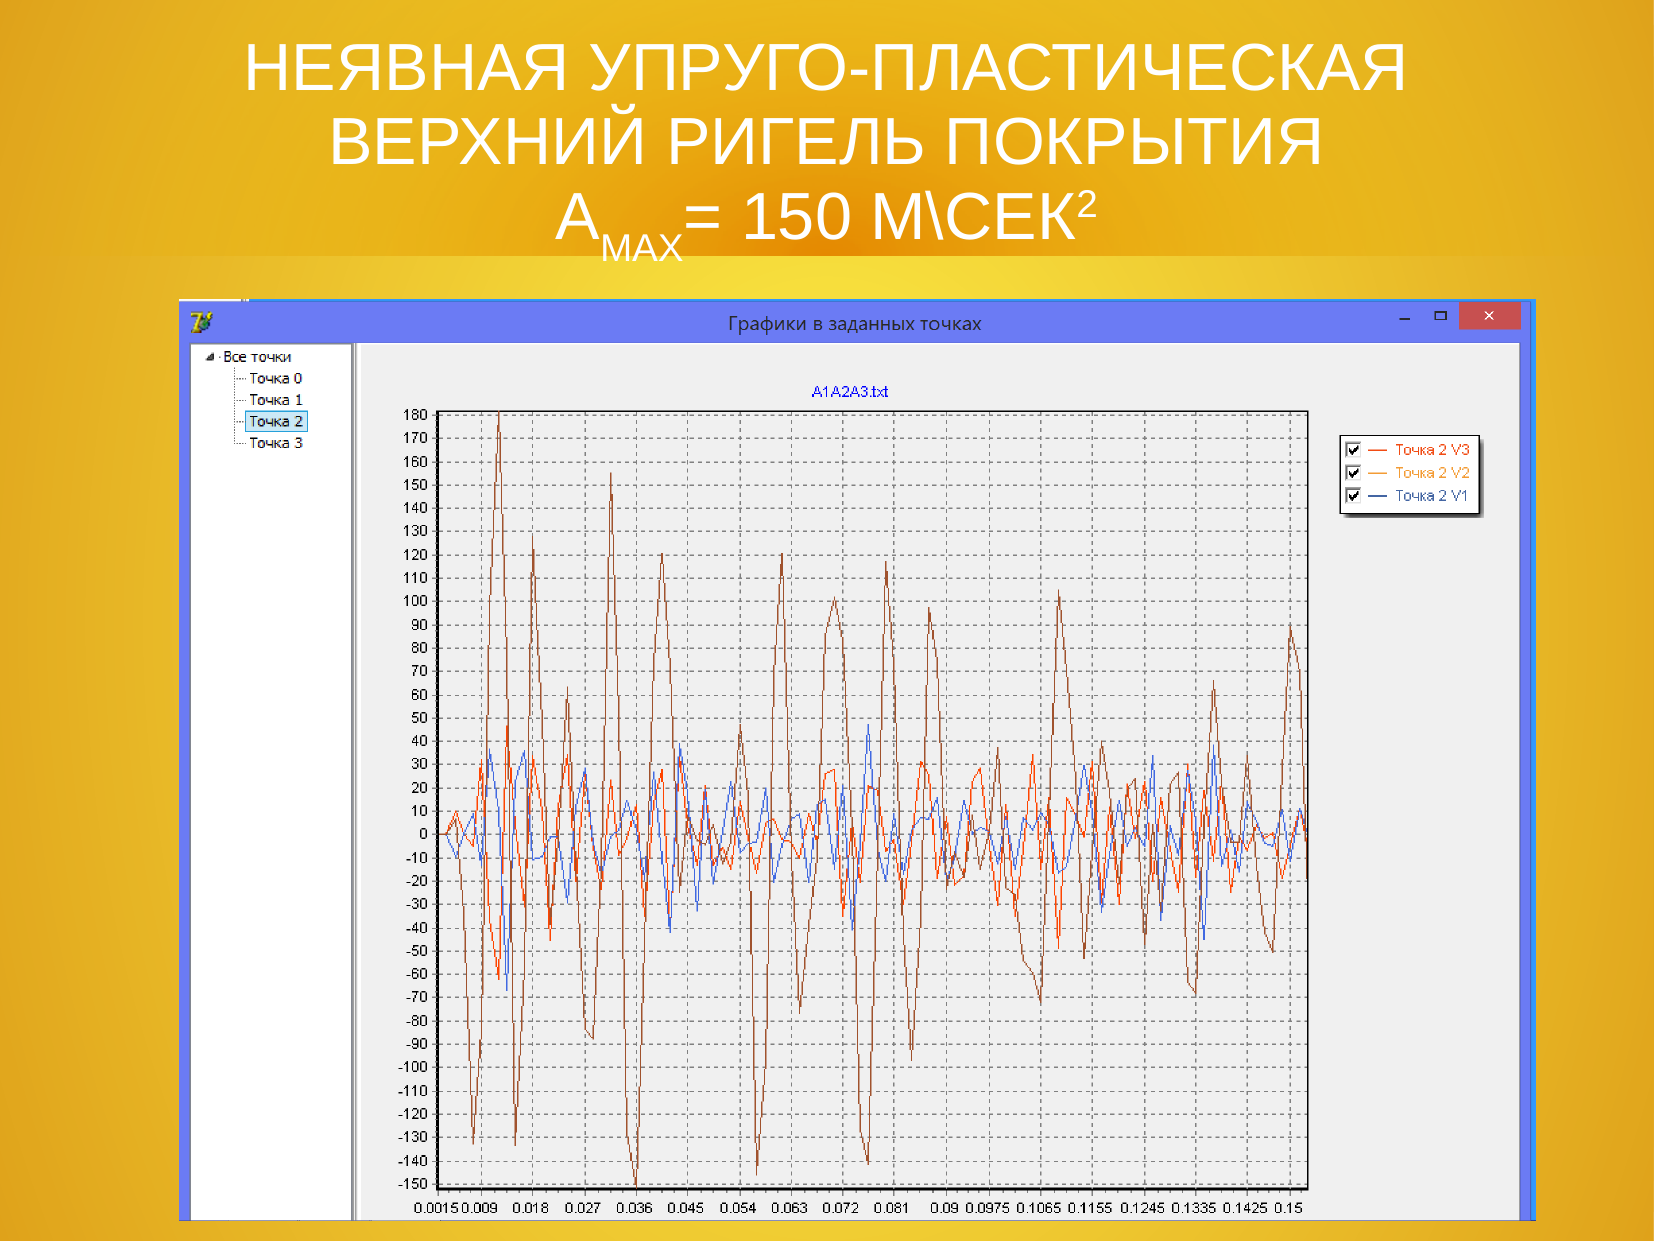

# НЕЯВНАЯ УПРУГО-ПЛАСТИЧЕСКАЯ ВЕРХНИЙ РИГЕЛЬ ПОКРЫТИЯ АМАХ= 150 М\СЕК2